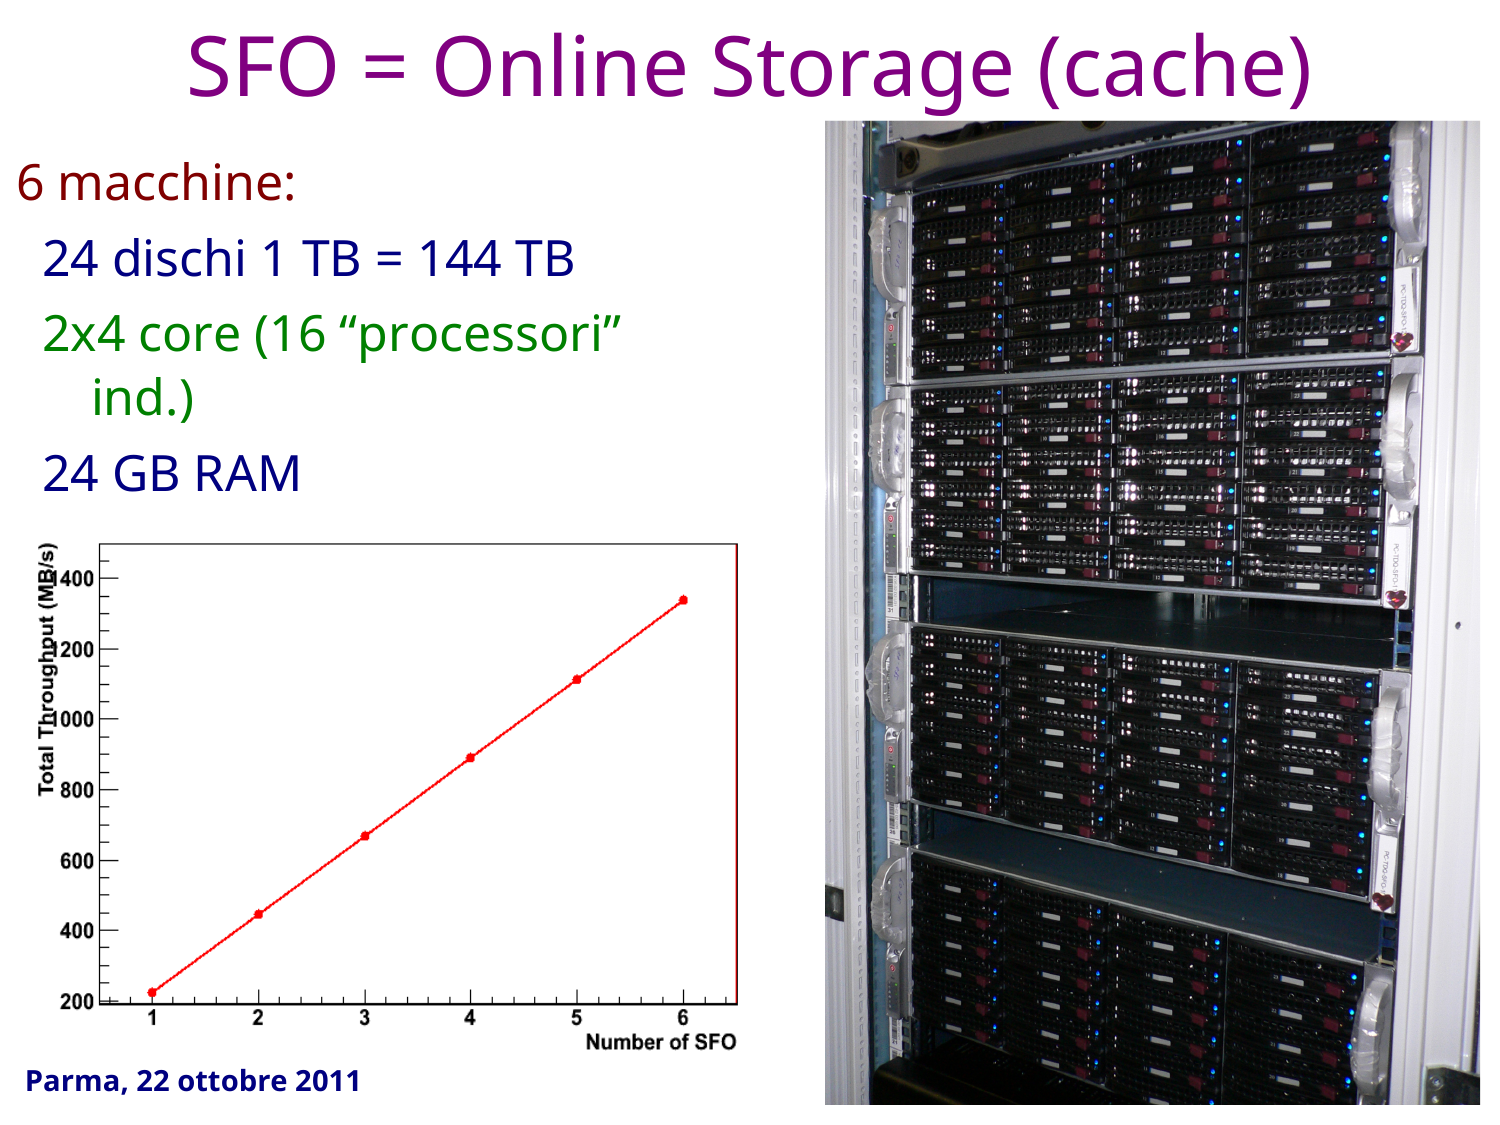

SFO = Online Storage (cache)
# 6 macchine:
 24 dischi 1 TB = 144 TB
 2x4 core (16 “processori” ind.)
 24 GB RAM
18